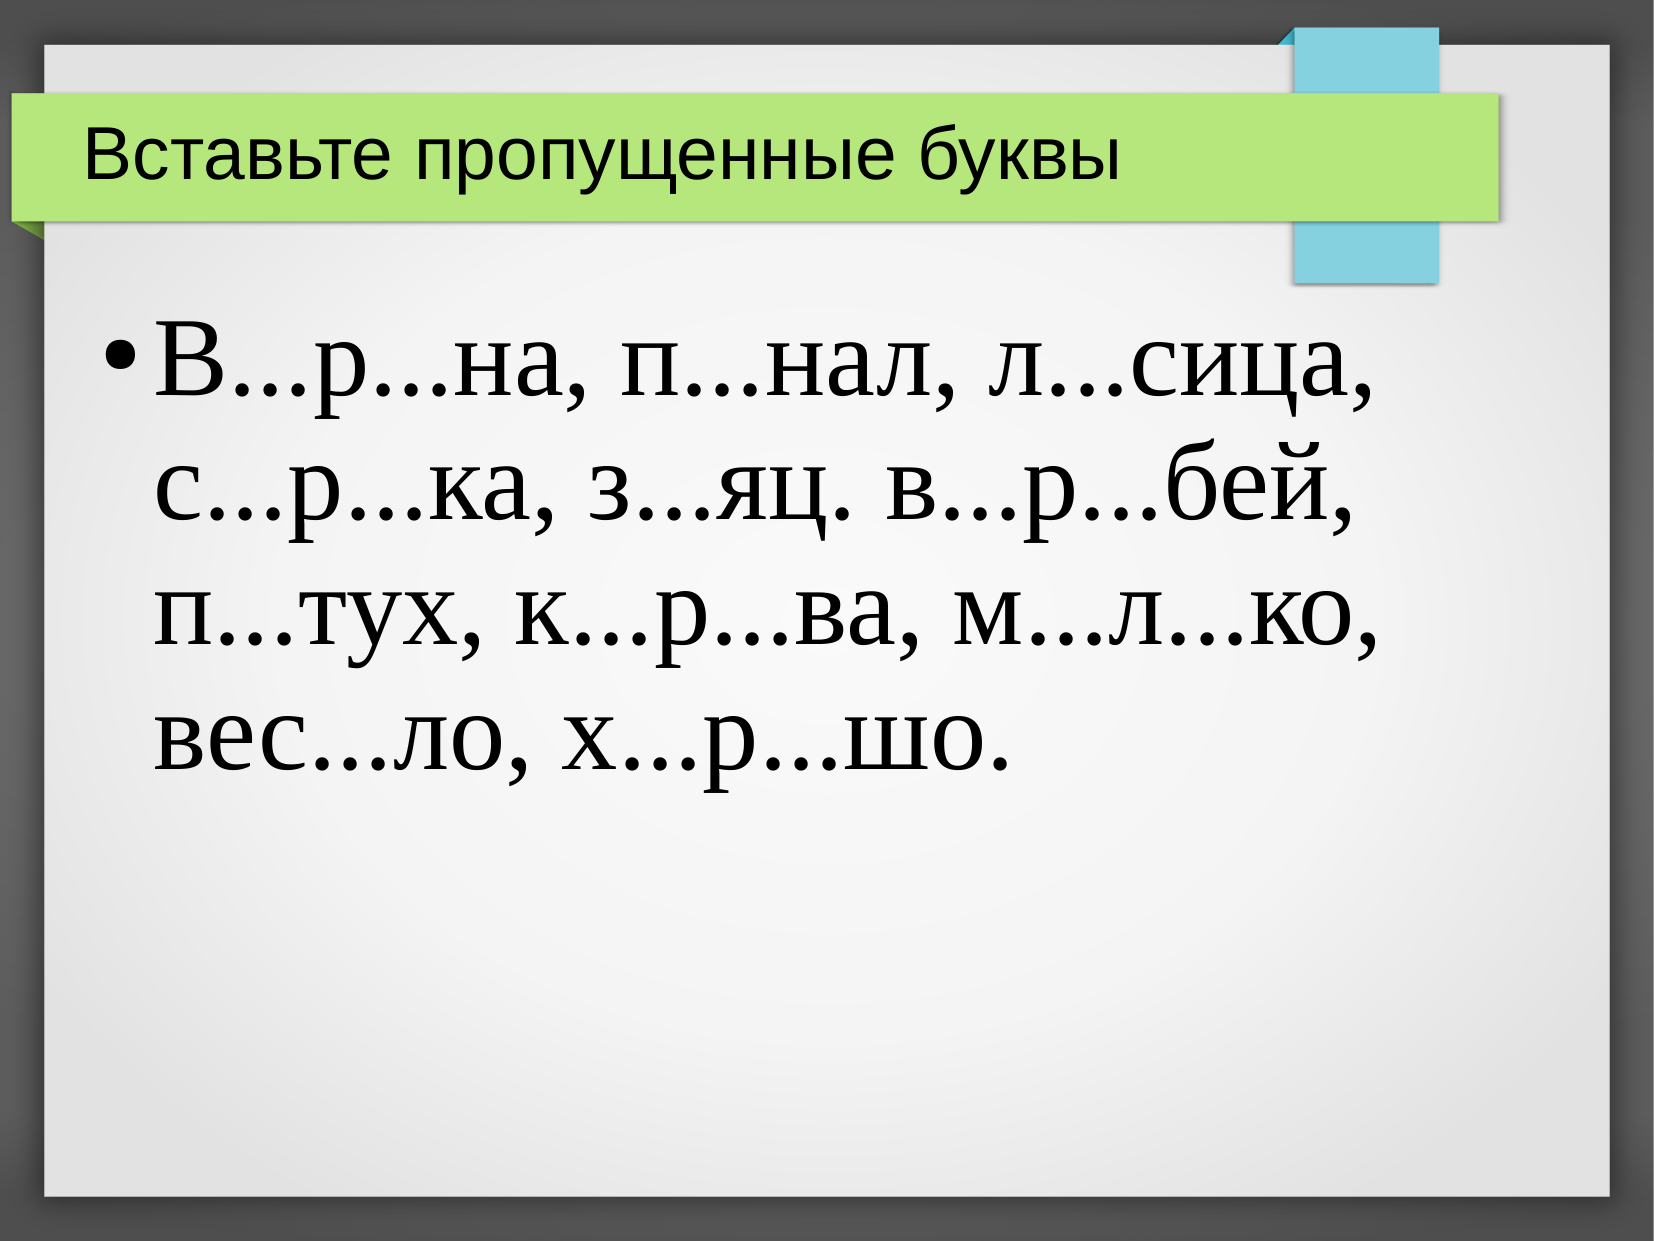

# Вставьте пропущенные буквы
В...р...на, п...нал, л...сица, с...р...ка, з...яц. в...р...бей, п...тух, к...р...ва, м...л...ко, вес...ло, х...р...шо.